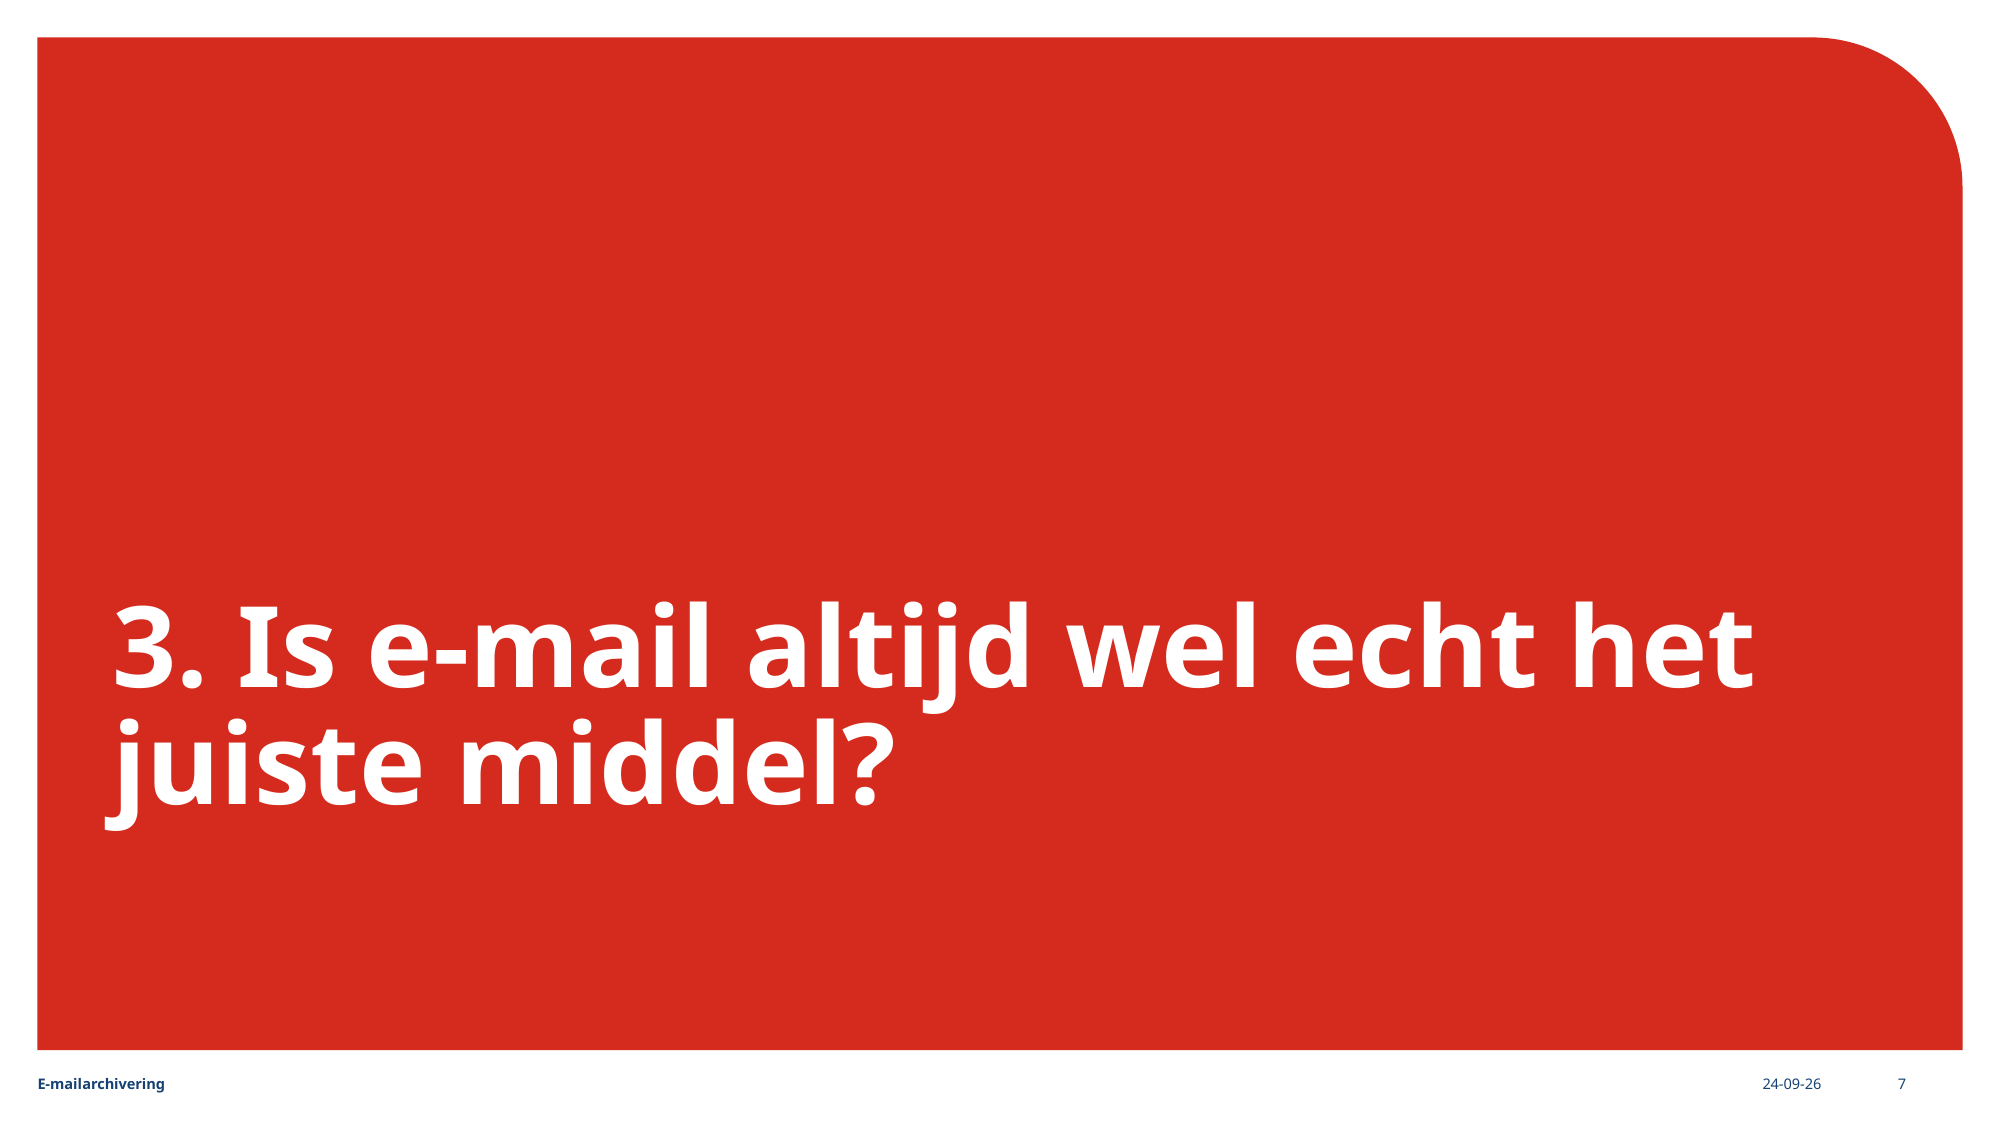

# 3. Is e-mail altijd wel echt het juiste middel?